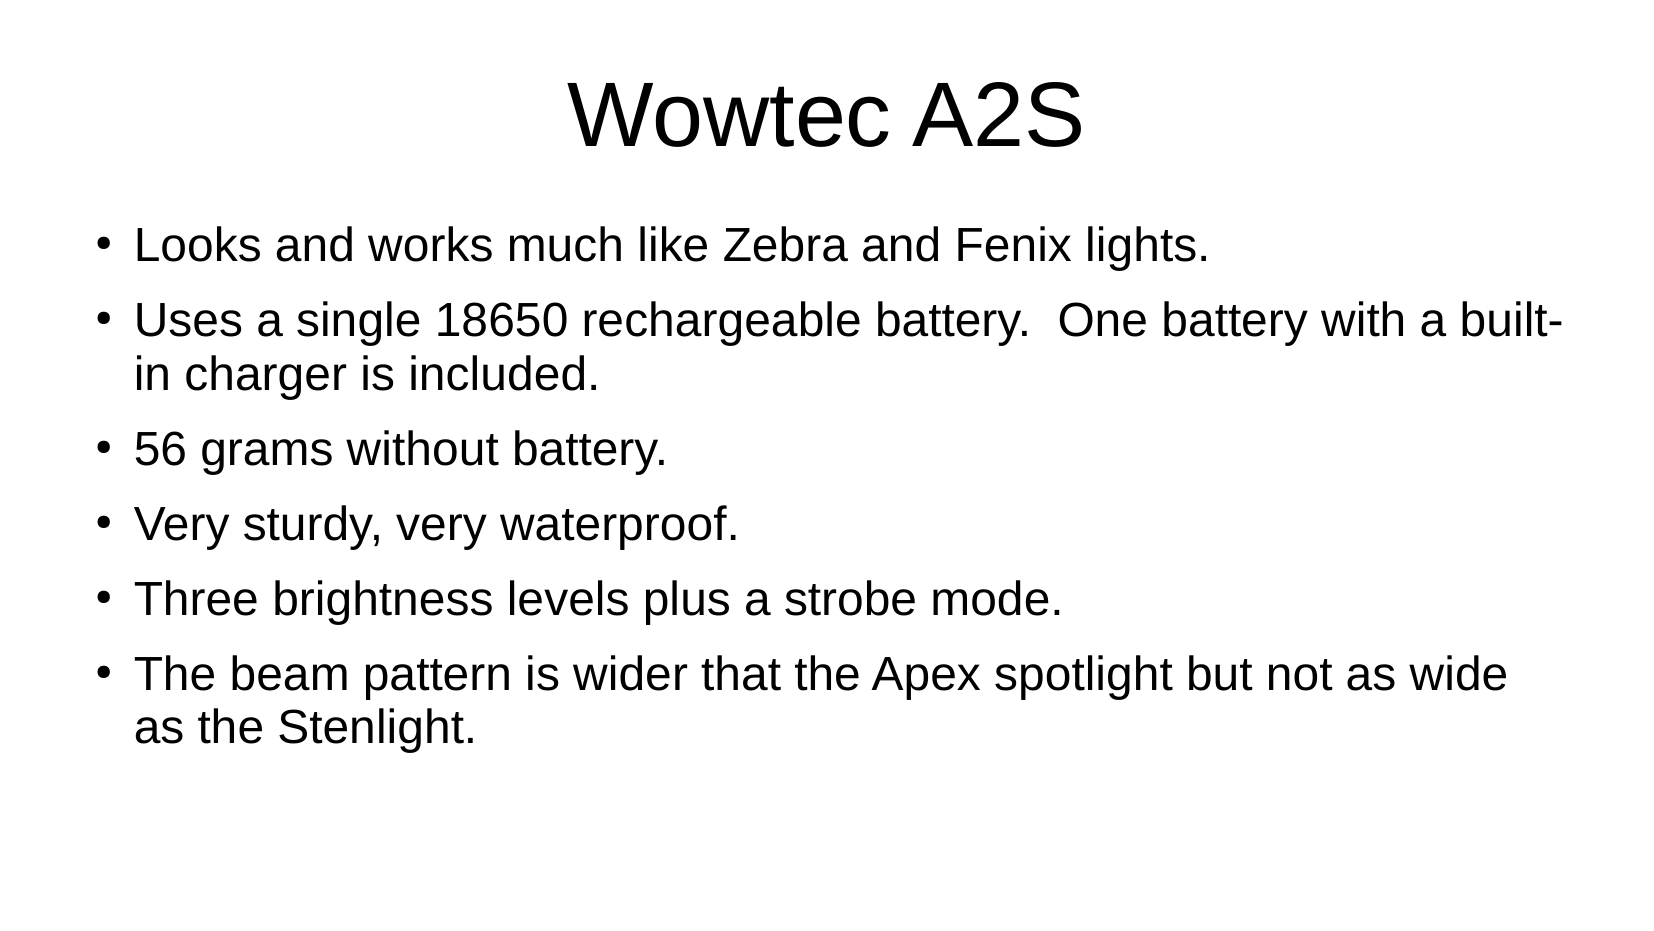

# Wowtec A2S
Looks and works much like Zebra and Fenix lights.
Uses a single 18650 rechargeable battery. One battery with a built-in charger is included.
56 grams without battery.
Very sturdy, very waterproof.
Three brightness levels plus a strobe mode.
The beam pattern is wider that the Apex spotlight but not as wide as the Stenlight.